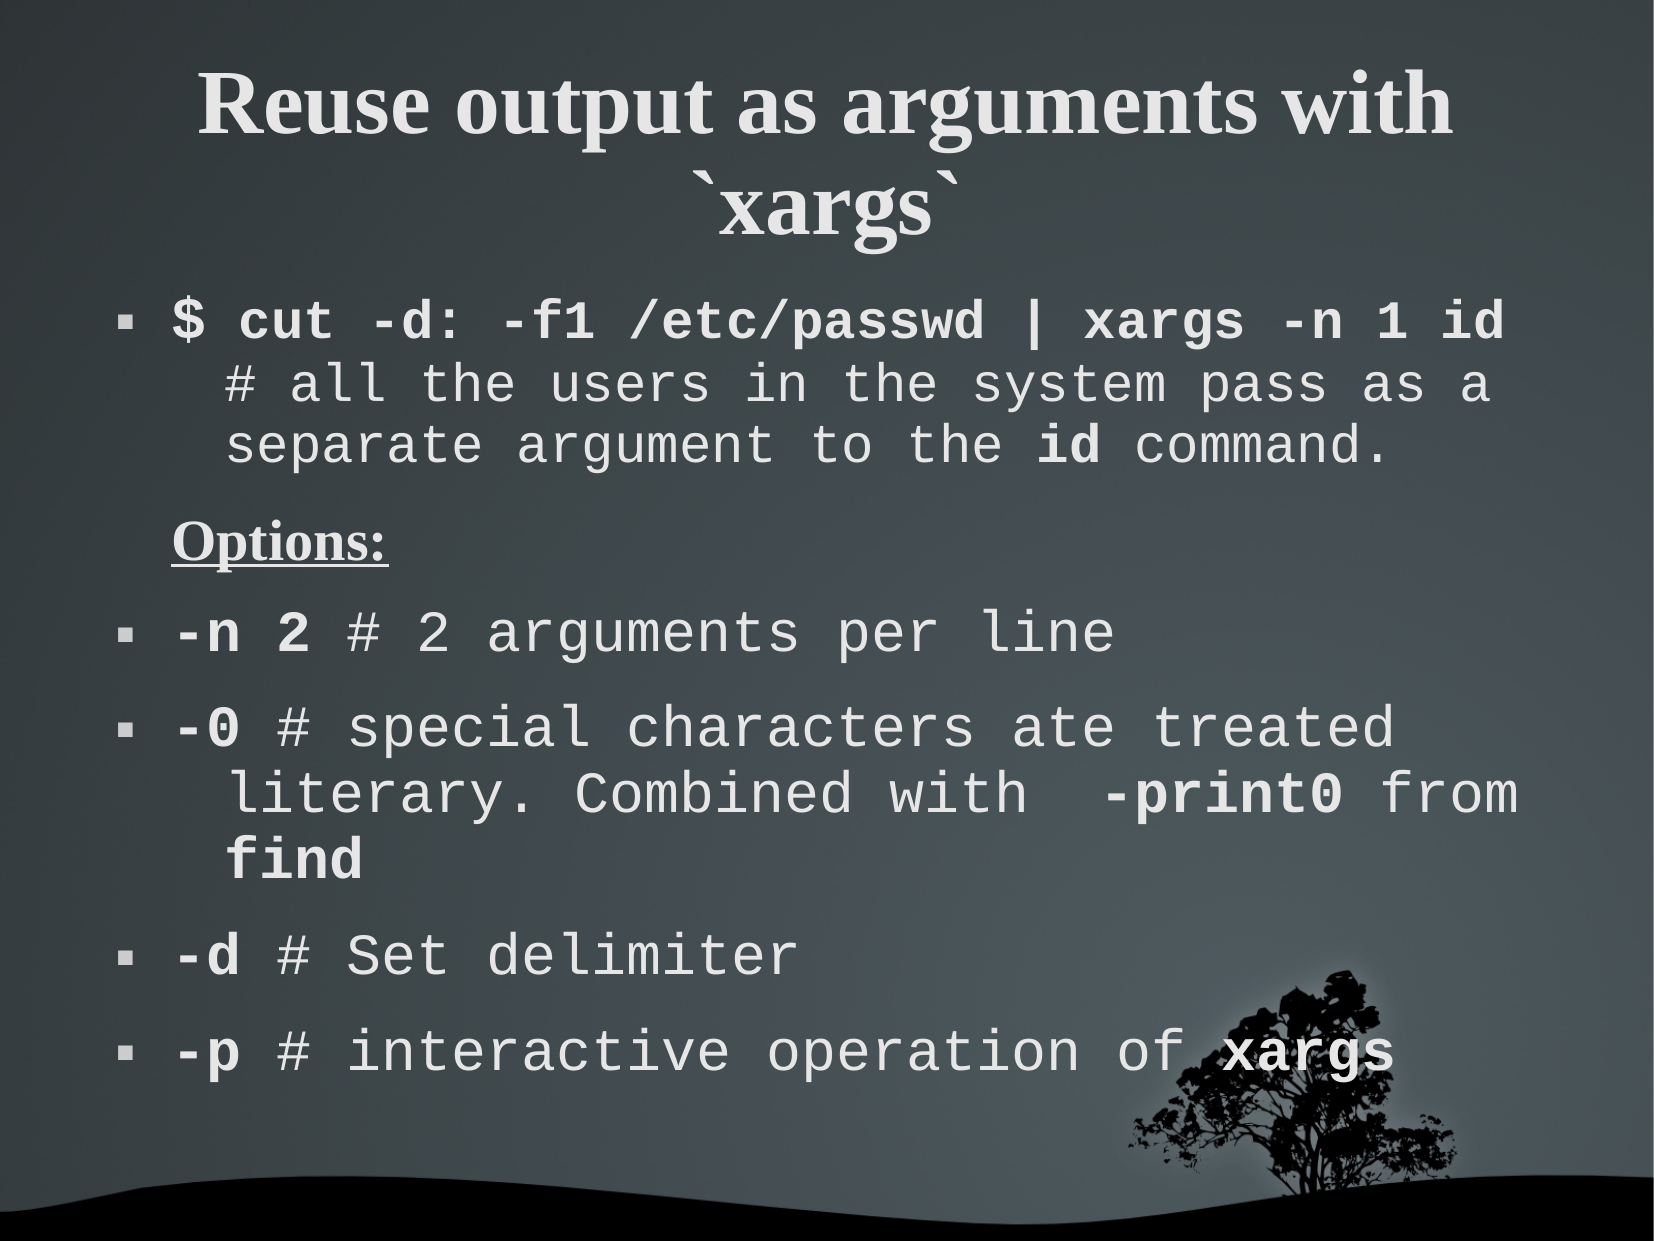

Reuse output as arguments with `xargs`
# $ cut -d: -f1 /etc/passwd | xargs -n 1 id # all the users in the system pass as a separate argument to the id command.
Options:
-n 2 # 2 arguments per line
-0 # special characters ate treated literary. Combined with -print0 from find
-d # Set delimiter
-p # interactive operation of xargs